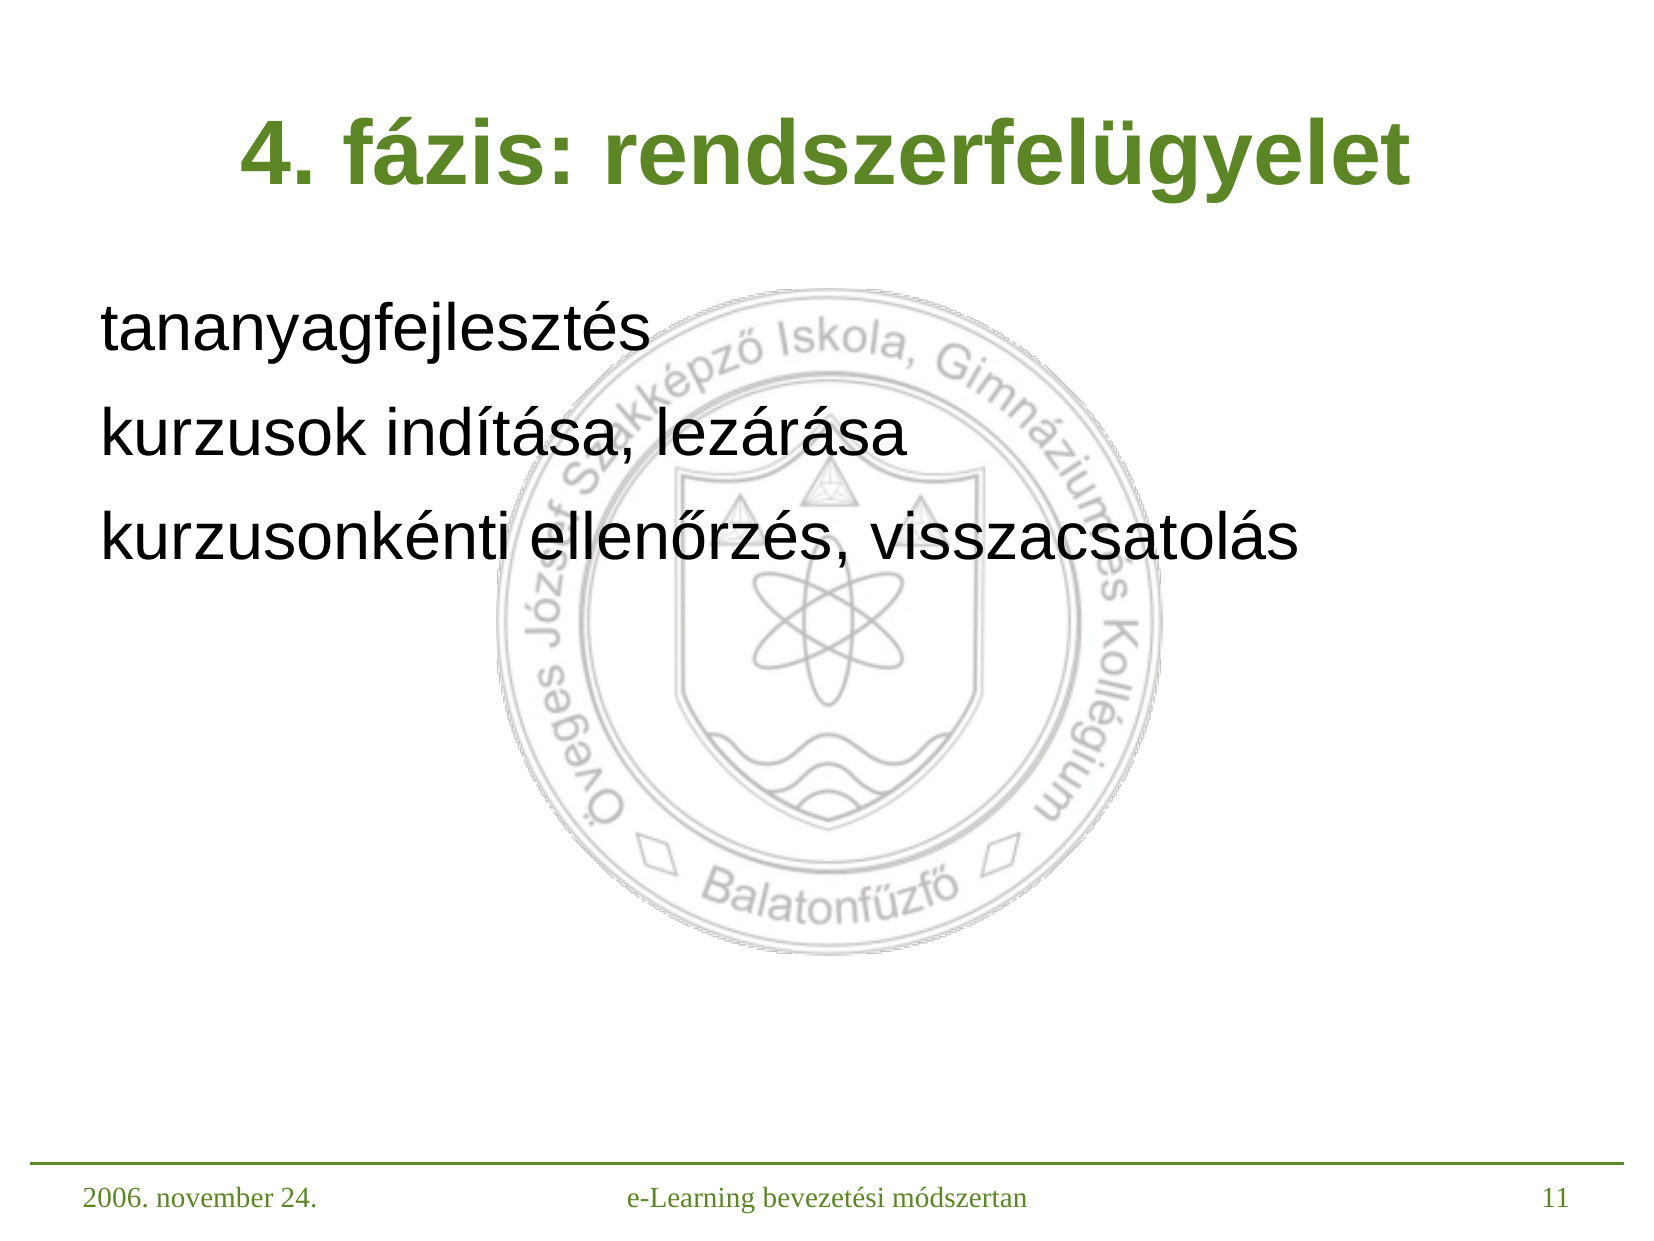

# 4. fázis: rendszerfelügyelet
tananyagfejlesztés
kurzusok indítása, lezárása
kurzusonkénti ellenőrzés, visszacsatolás
2006. november 24.
e-Learning bevezetési módszertan
11